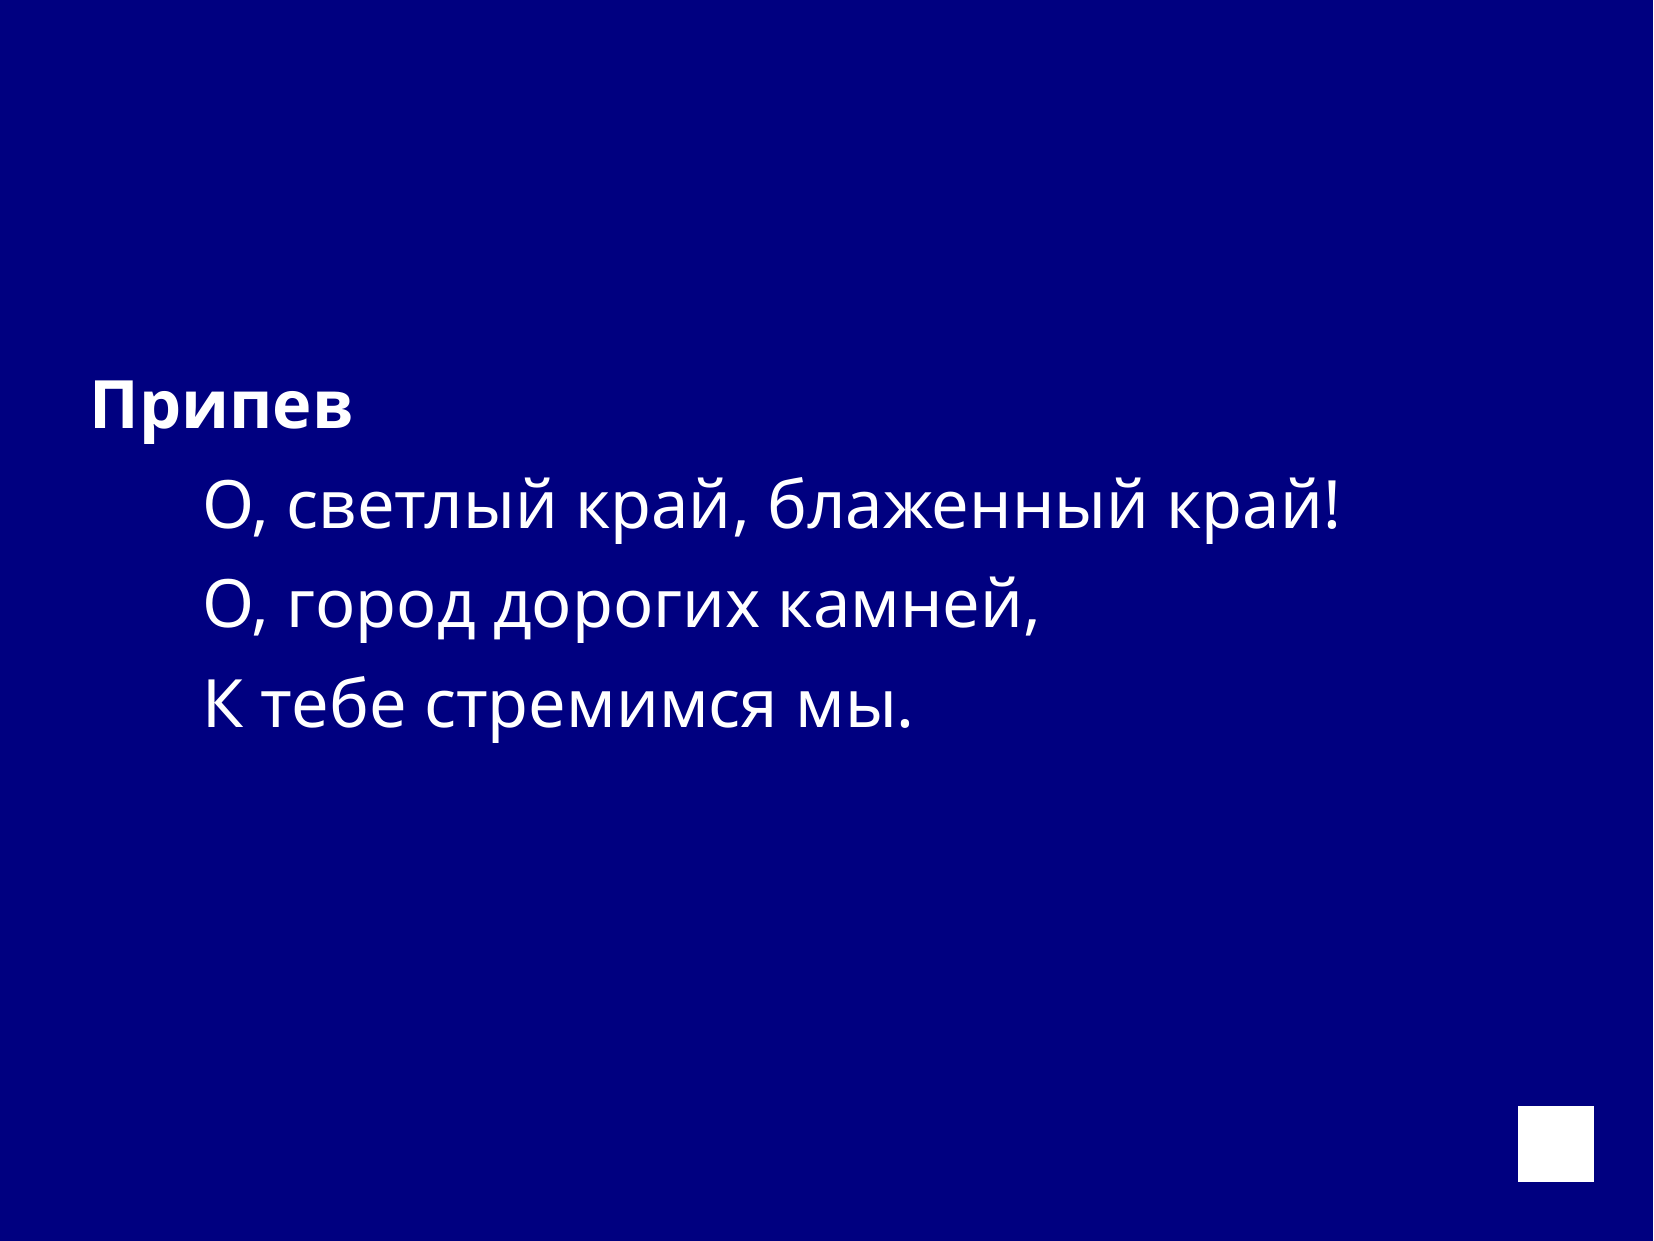

Припев
	О, светлый край, блаженный край!
	О, город дорогих камней,
	К тебе стремимся мы.